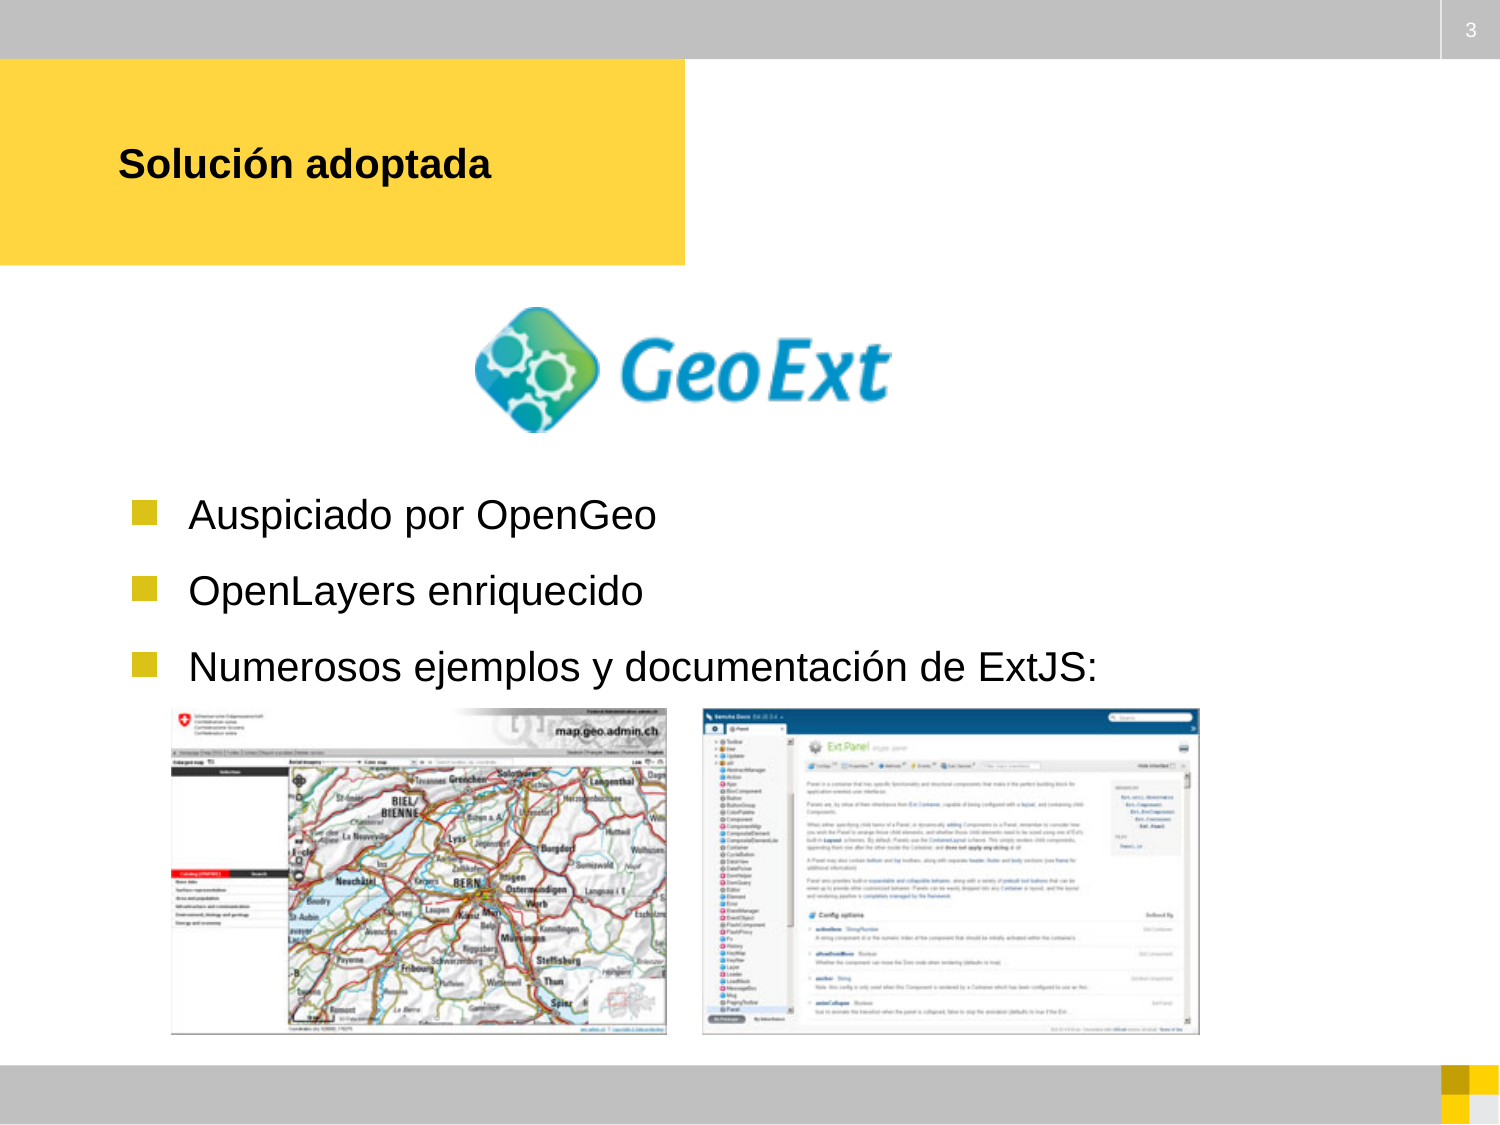

# Solución adoptada
Auspiciado por OpenGeo
OpenLayers enriquecido
Numerosos ejemplos y documentación de ExtJS: